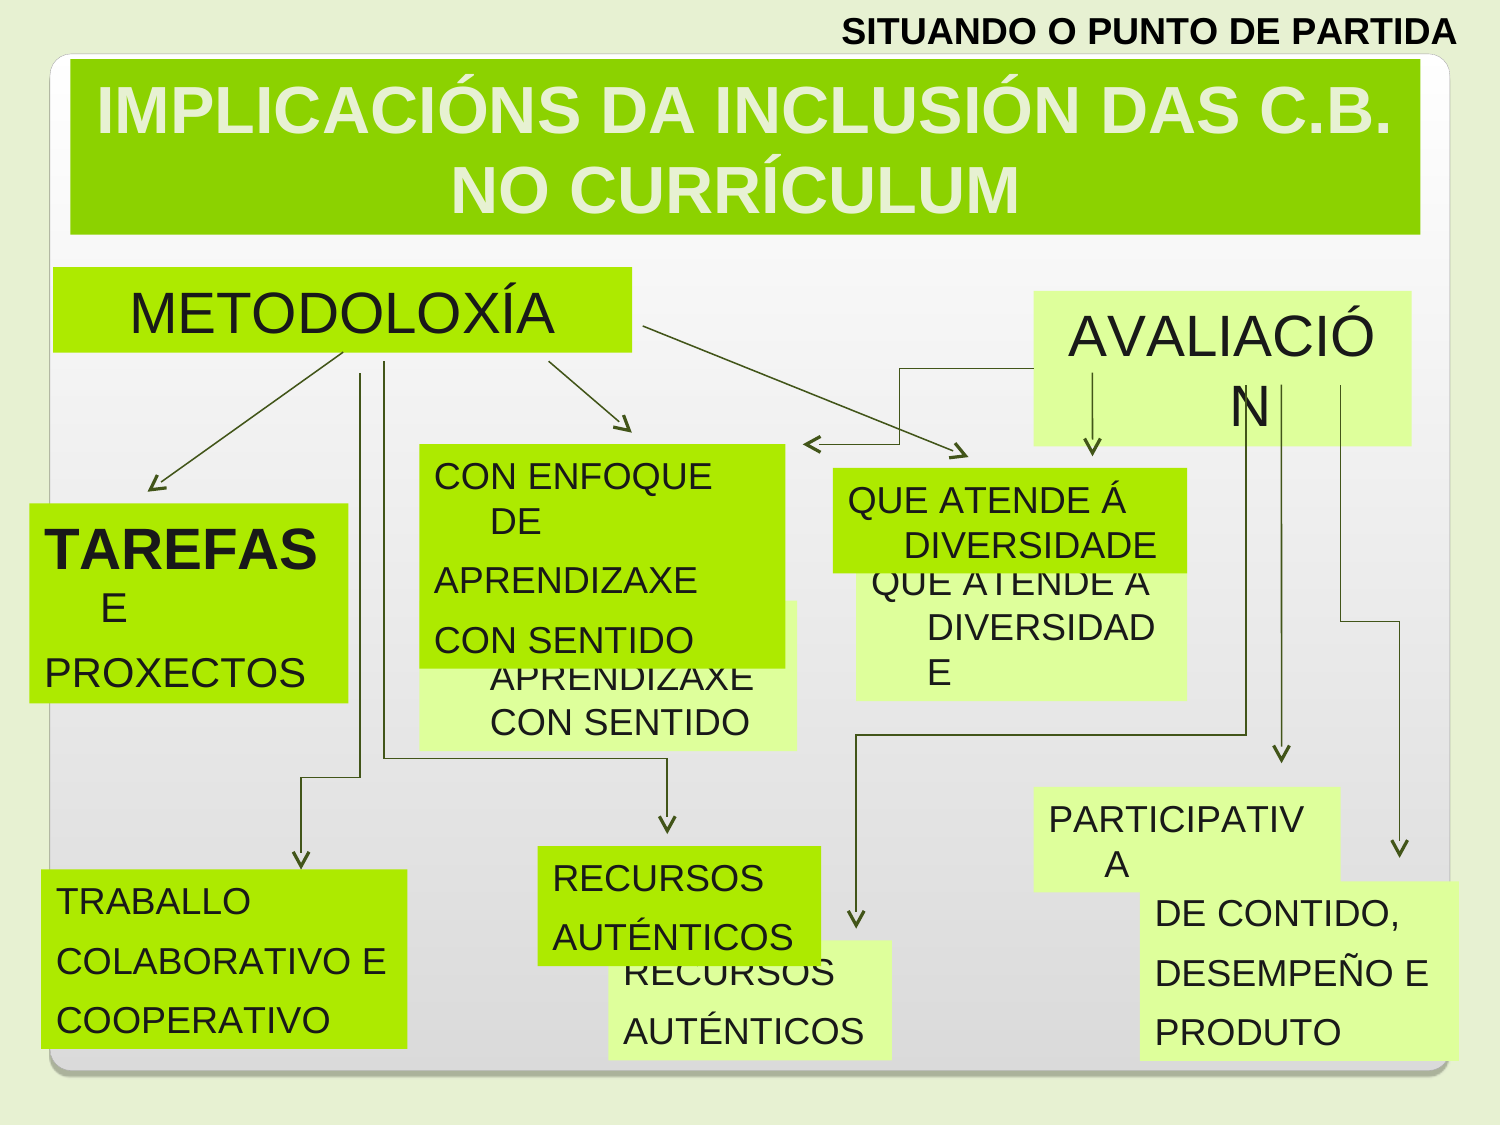

SITUANDO O PUNTO DE PARTIDA
IMPLICACIÓNS DA INCLUSIÓN DAS C.B. NO CURRÍCULUM
METODOLOXÍA
AVALIACIÓN
CON ENFOQUE DE
APRENDIZAXE
CON SENTIDO
QUE ATENDE Á DIVERSIDADE
TAREFAS E
PROXECTOS
QUE ATENDE Á DIVERSIDADE
CON ENFOQUE DE APRENDIZAXE CON SENTIDO
PARTICIPATIVA
RECURSOS
AUTÉNTICOS
TRABALLO
COLABORATIVO E
COOPERATIVO
DE CONTIDO,
DESEMPEÑO E
PRODUTO
RECURSOS
AUTÉNTICOS